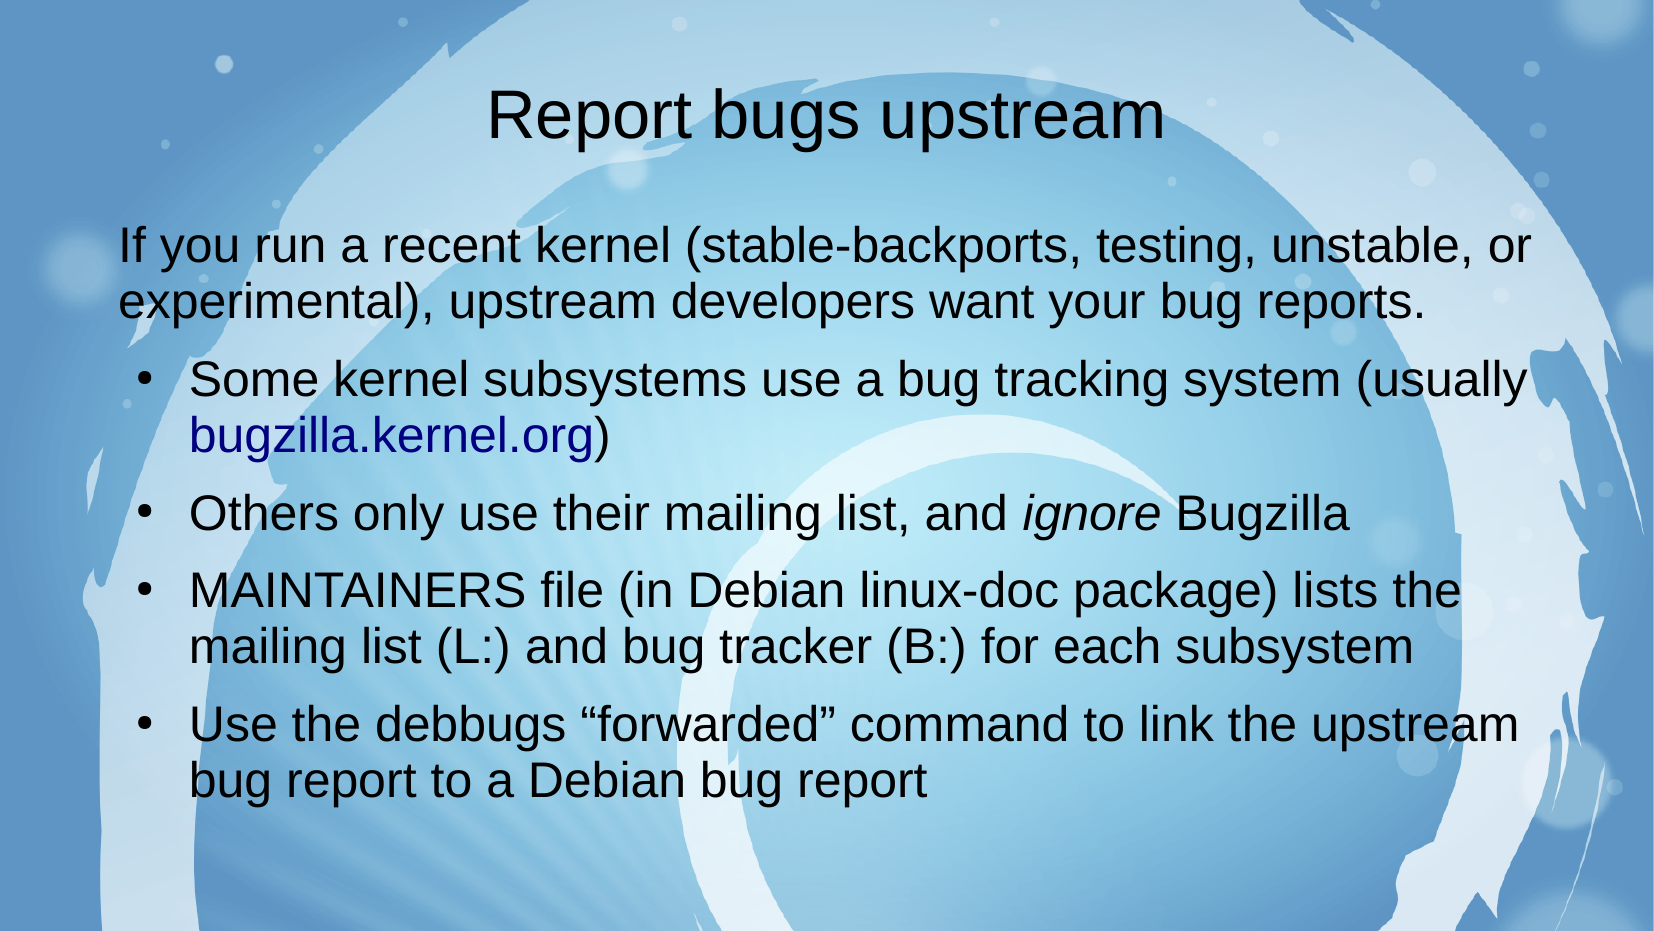

# Report bugs upstream
If you run a recent kernel (stable-backports, testing, unstable, or experimental), upstream developers want your bug reports.
Some kernel subsystems use a bug tracking system (usually bugzilla.kernel.org)
Others only use their mailing list, and ignore Bugzilla
MAINTAINERS file (in Debian linux-doc package) lists the mailing list (L:) and bug tracker (B:) for each subsystem
Use the debbugs “forwarded” command to link the upstream bug report to a Debian bug report